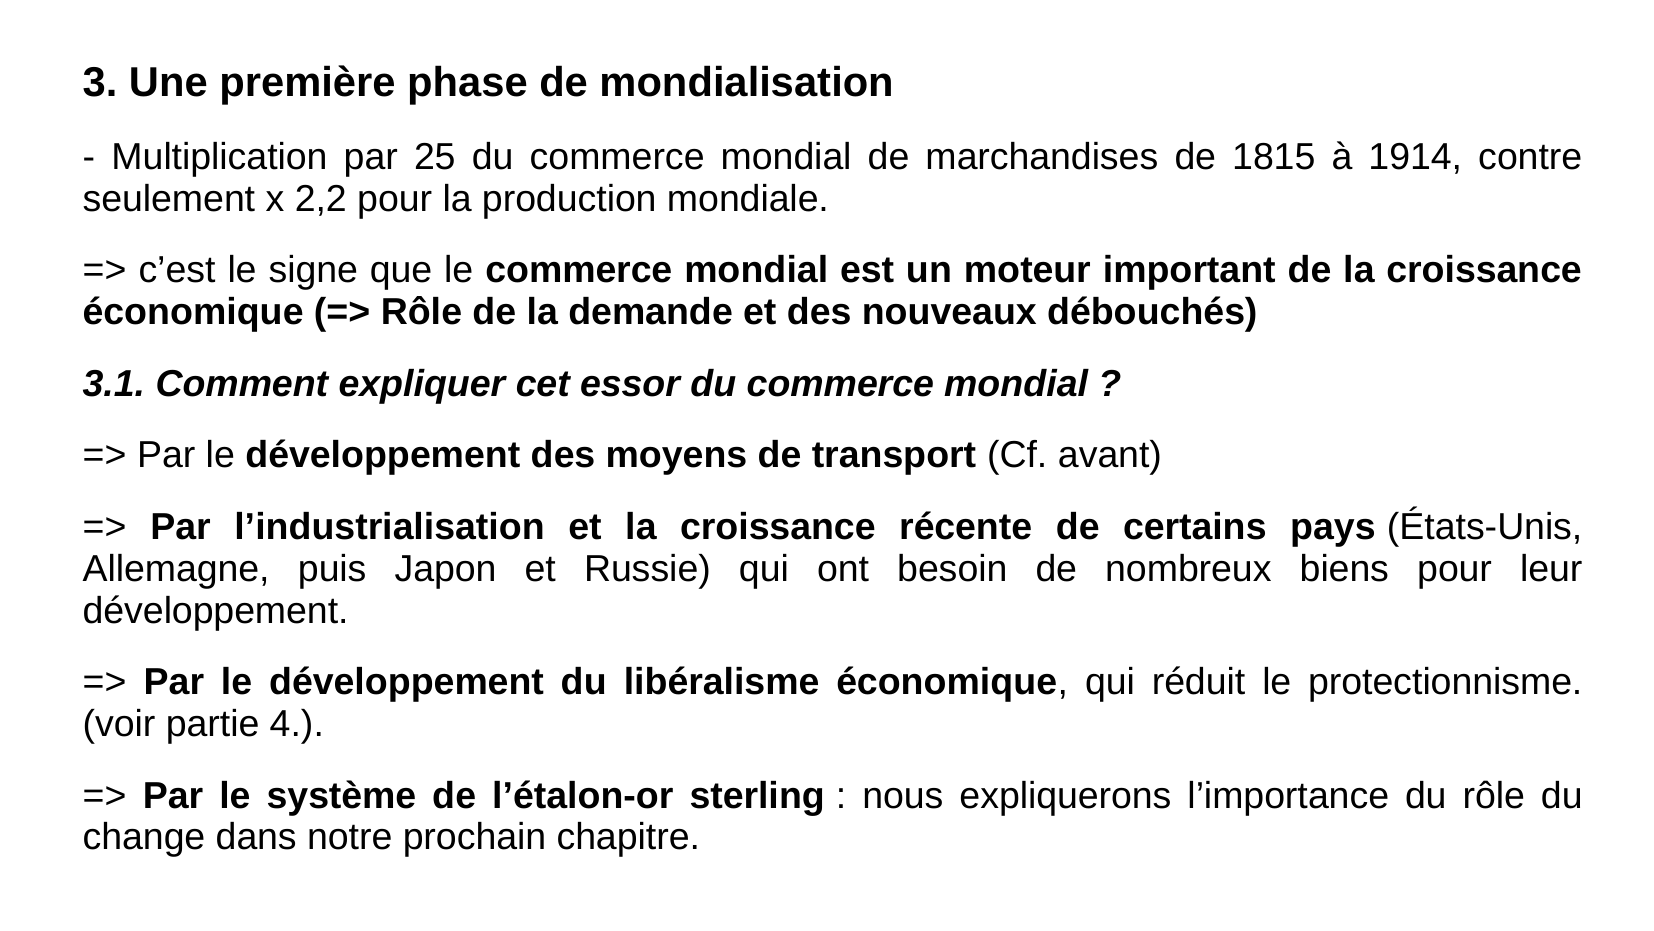

# 3. Une première phase de mondialisation
- Multiplication par 25 du commerce mondial de marchandises de 1815 à 1914, contre seulement x 2,2 pour la production mondiale.
=> c’est le signe que le commerce mondial est un moteur important de la croissance économique (=> Rôle de la demande et des nouveaux débouchés)
3.1. Comment expliquer cet essor du commerce mondial ?
=> Par le développement des moyens de transport (Cf. avant)
=> Par l’industrialisation et la croissance récente de certains pays (États-Unis, Allemagne, puis Japon et Russie) qui ont besoin de nombreux biens pour leur développement.
=> Par le développement du libéralisme économique, qui réduit le protectionnisme. (voir partie 4.).
=> Par le système de l’étalon-or sterling : nous expliquerons l’importance du rôle du change dans notre prochain chapitre.